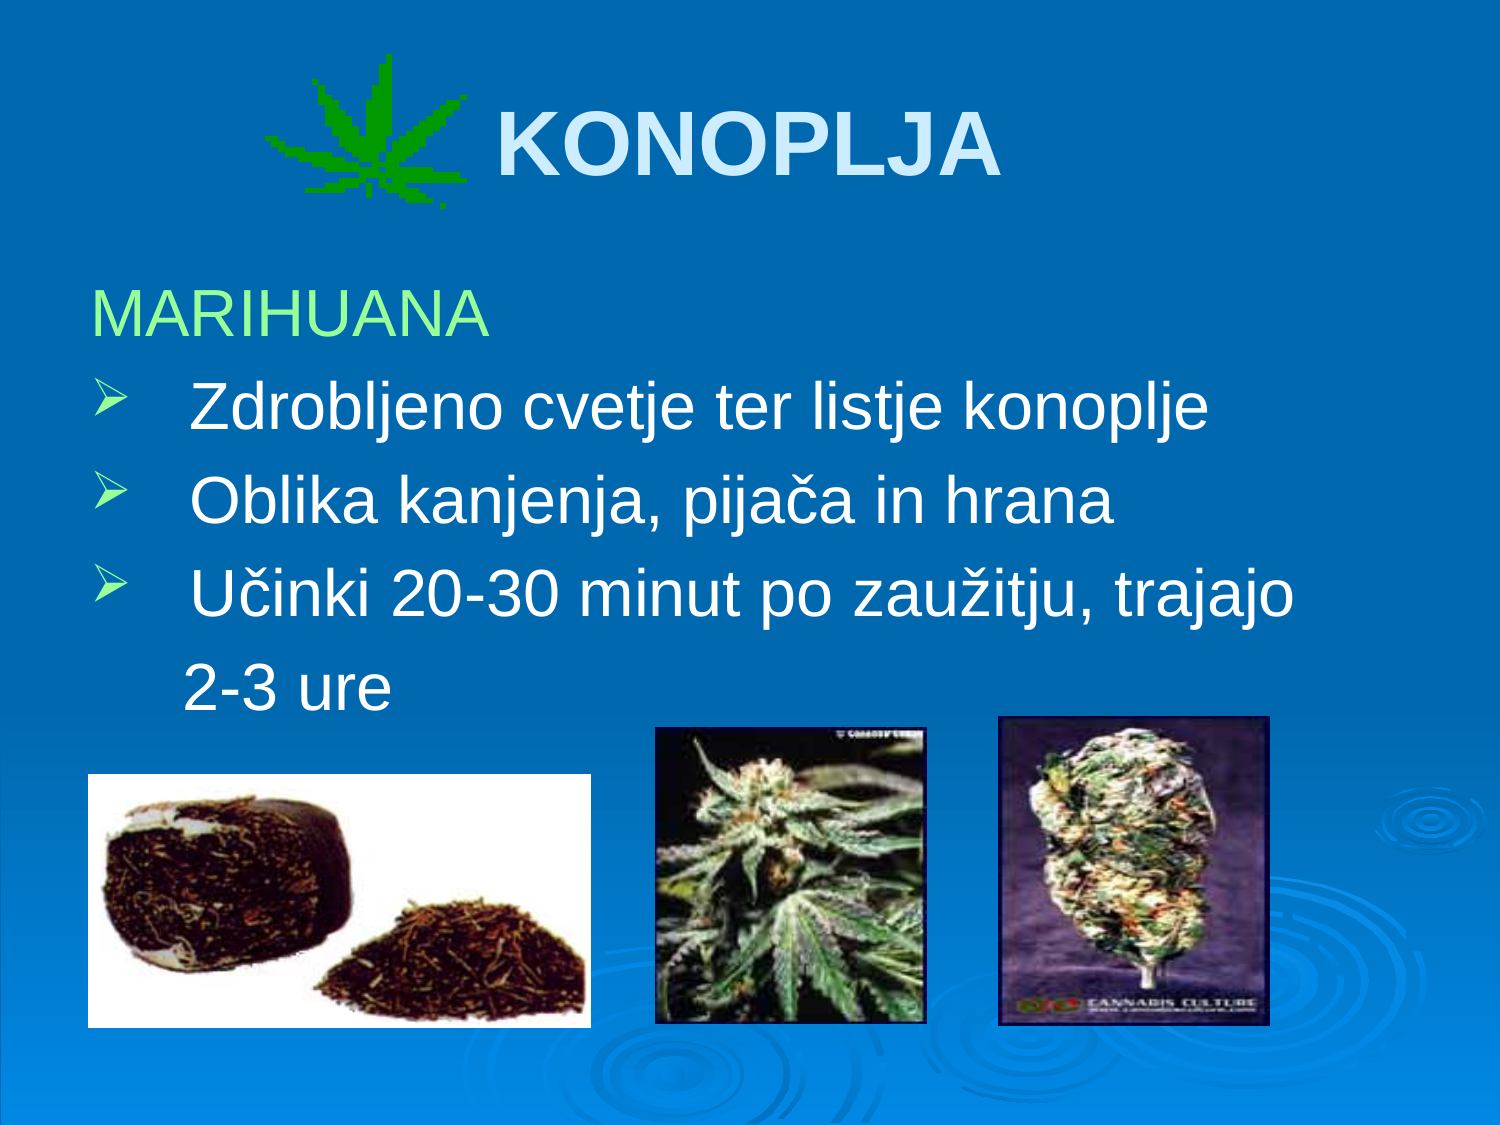

# KONOPLJA
MARIHUANA
Zdrobljeno cvetje ter listje konoplje
Oblika kanjenja, pijača in hrana
Učinki 20-30 minut po zaužitju, trajajo
 2-3 ure